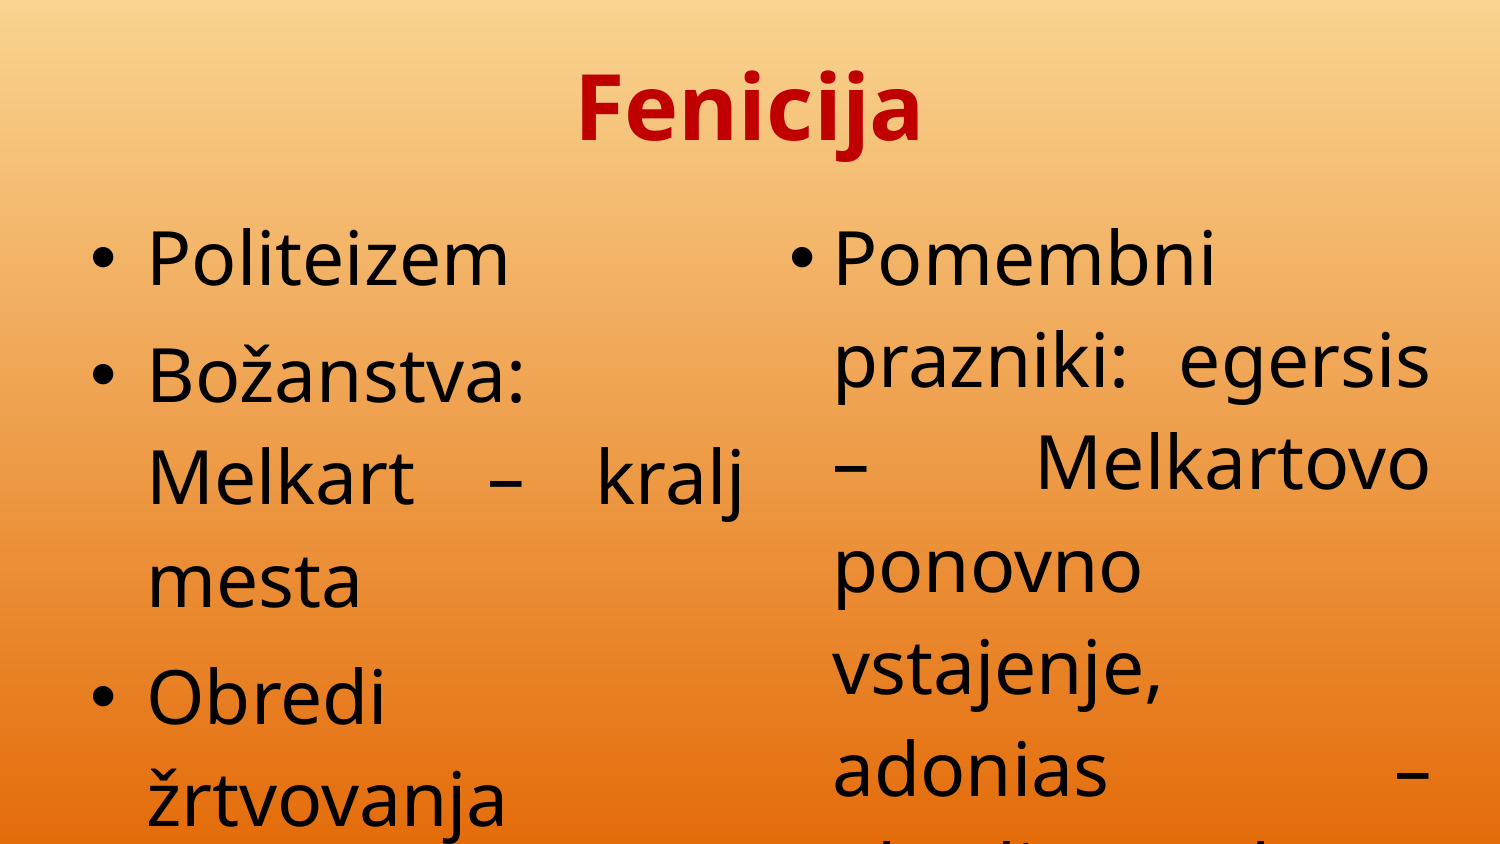

# Fenicija
| Politeizem Božanstva: Melkart – kralj mesta Obredi žrtvovanja | Pomembni prazniki: egersis – Melkartovo ponovno vstajenje, adonias – obuditev boga Adonisa Ženskam, ki so objokovale postrigli lase |
| --- | --- |